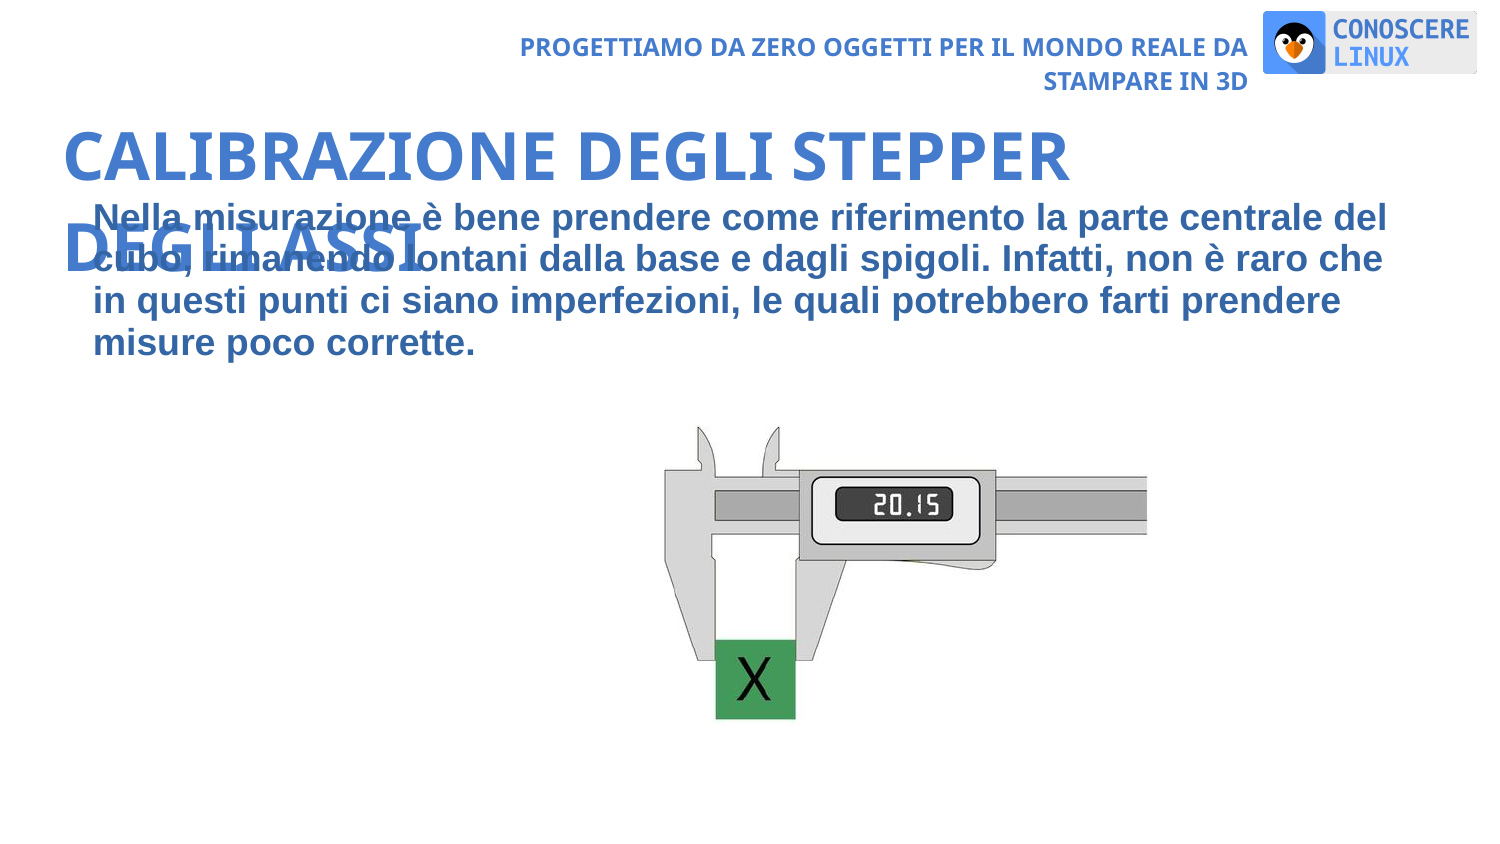

PROGETTIAMO DA ZERO OGGETTI PER IL MONDO REALE DA STAMPARE IN 3D
CALIBRAZIONE DEGLI STEPPER DEGLI ASSI
Nella misurazione è bene prendere come riferimento la parte centrale del cubo, rimanendo lontani dalla base e dagli spigoli. Infatti, non è raro che in questi punti ci siano imperfezioni, le quali potrebbero farti prendere misure poco corrette.